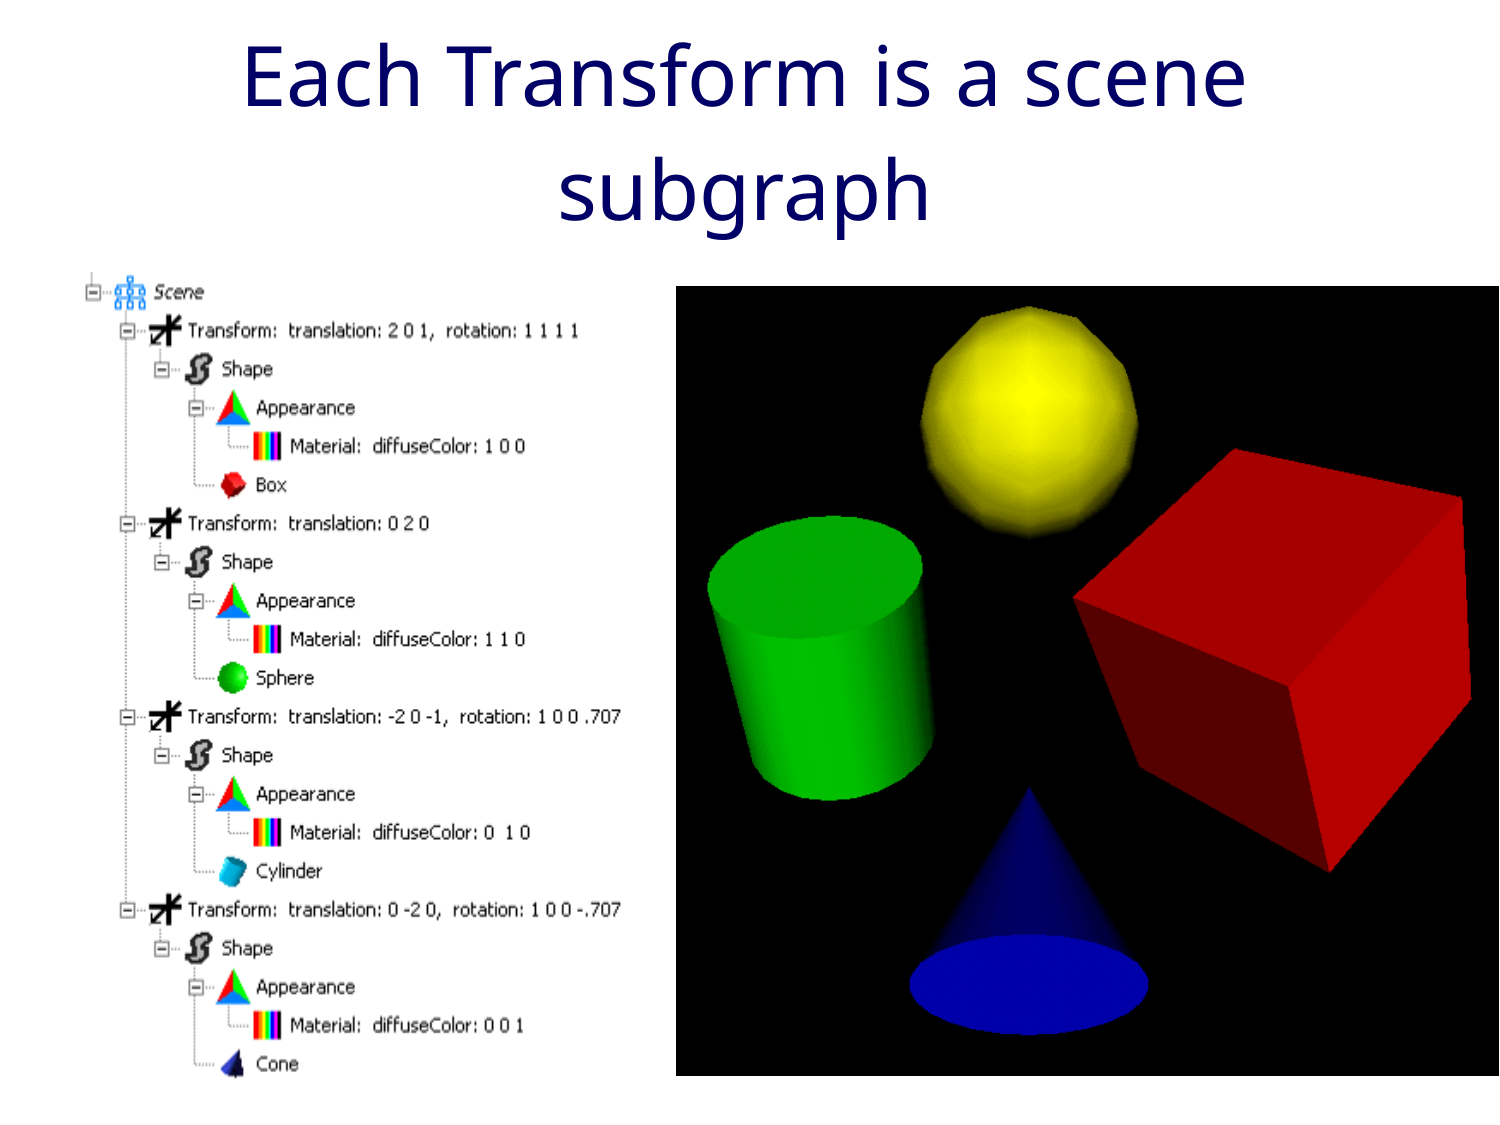

# Each Transform is a scene subgraph